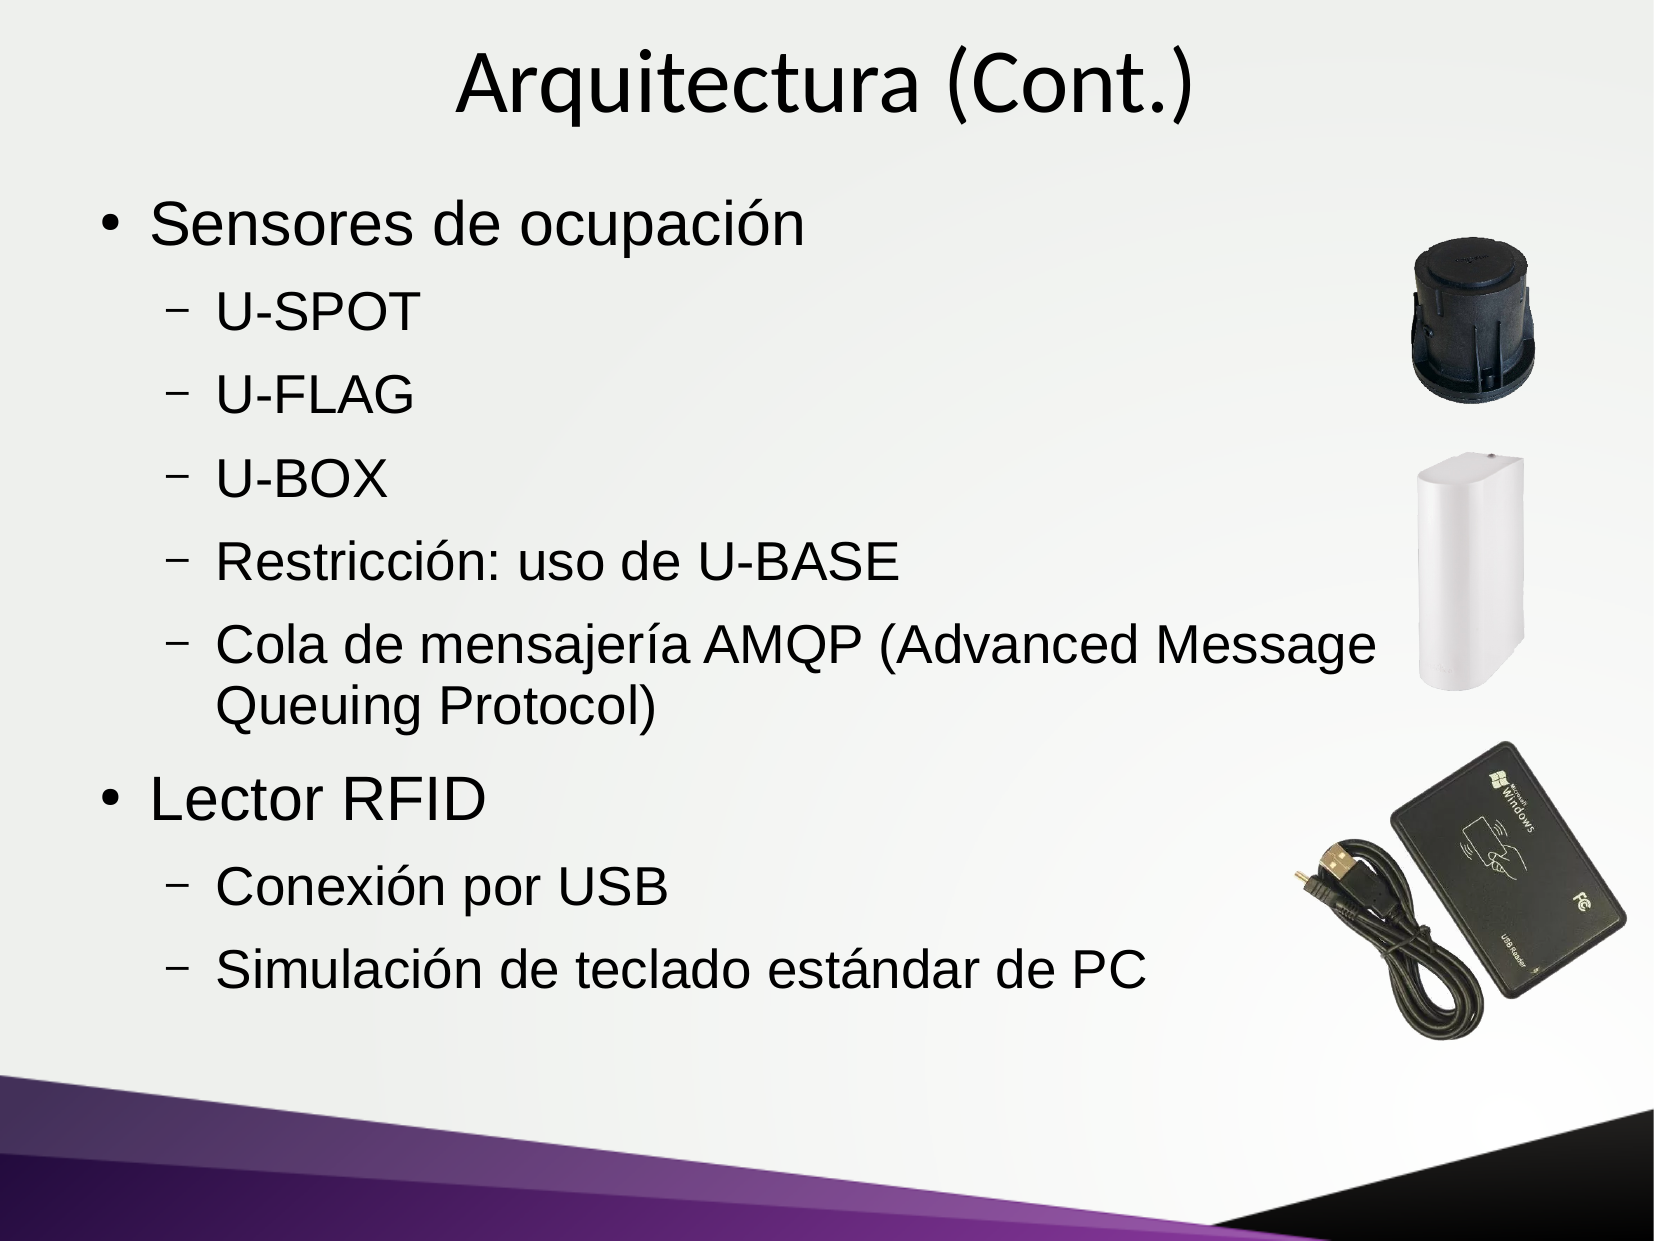

# Arquitectura (Cont.)
Sensores de ocupación
U-SPOT
U-FLAG
U-BOX
Restricción: uso de U-BASE
Cola de mensajería AMQP (Advanced Message Queuing Protocol)
Lector RFID
Conexión por USB
Simulación de teclado estándar de PC